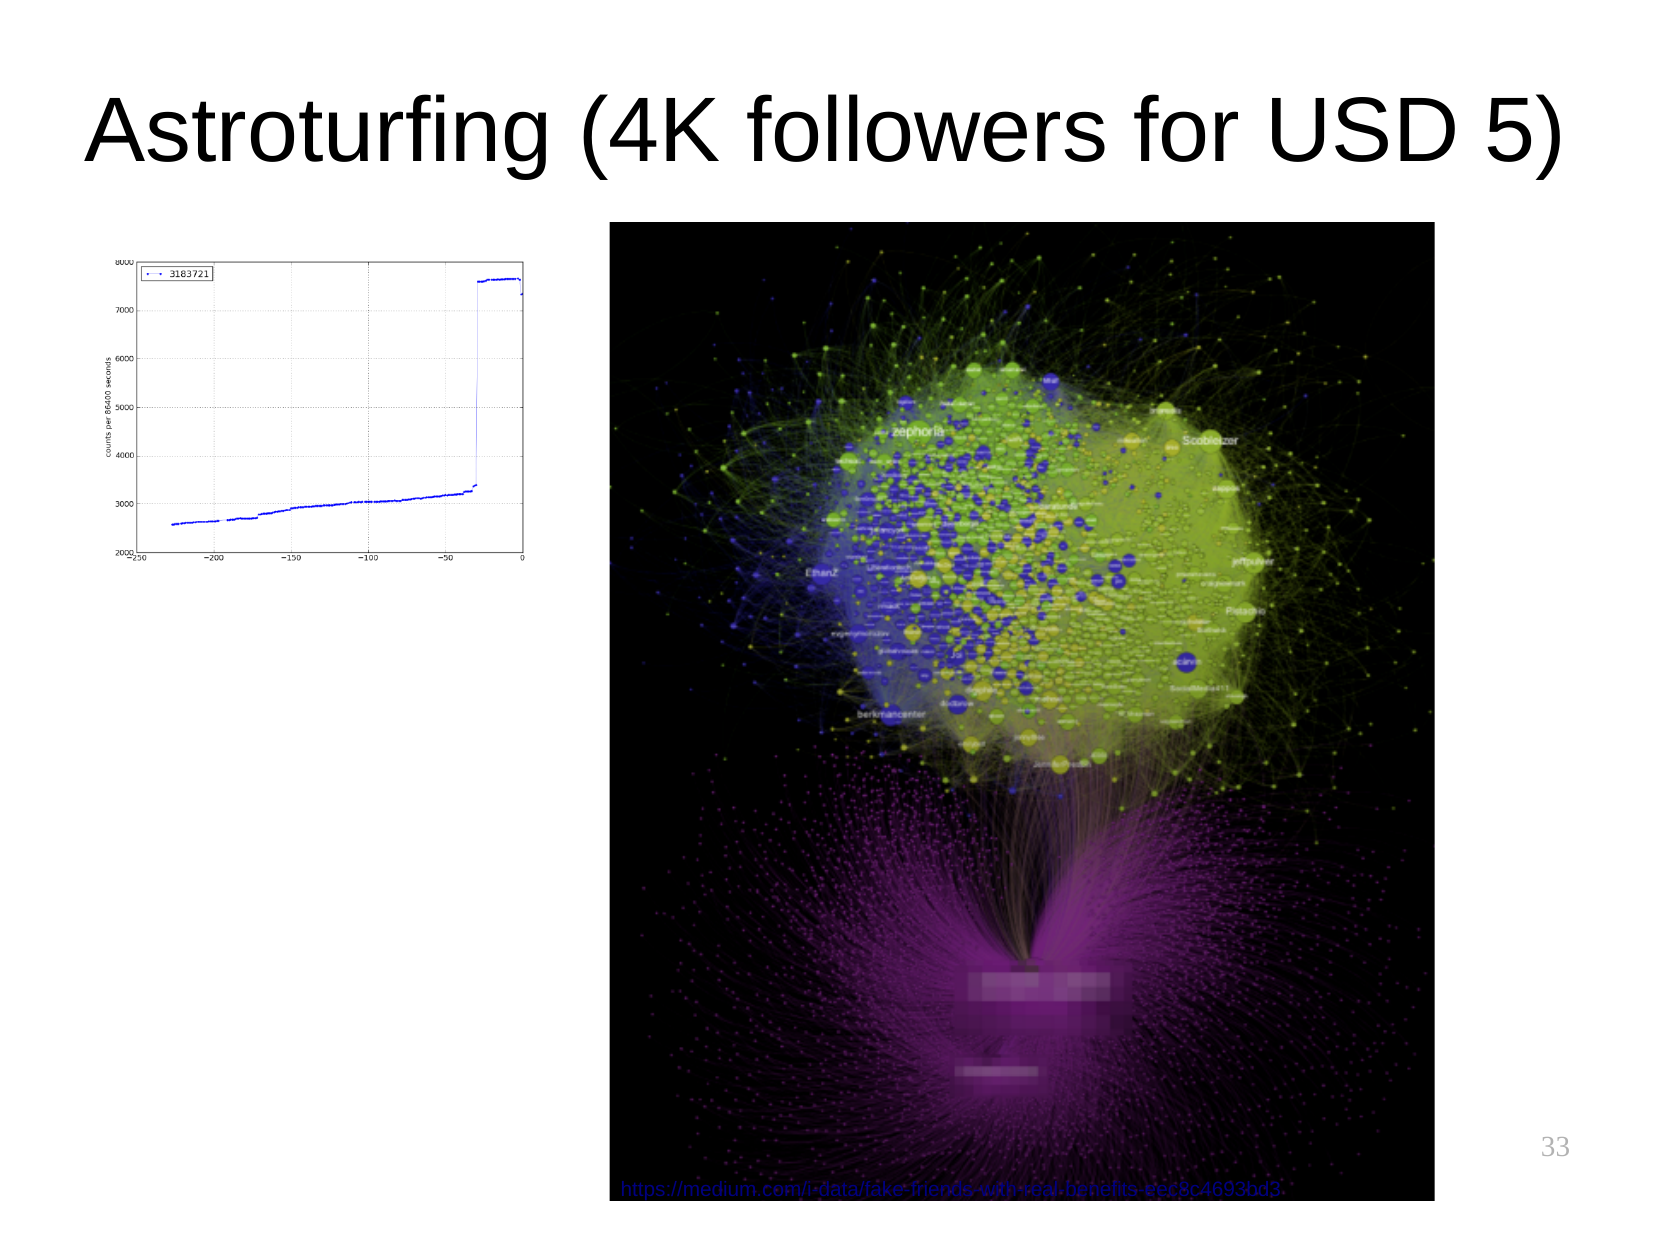

# Astroturfing (4K followers for USD 5)
33
https://medium.com/i-data/fake-friends-with-real-benefits-eec8c4693bd3